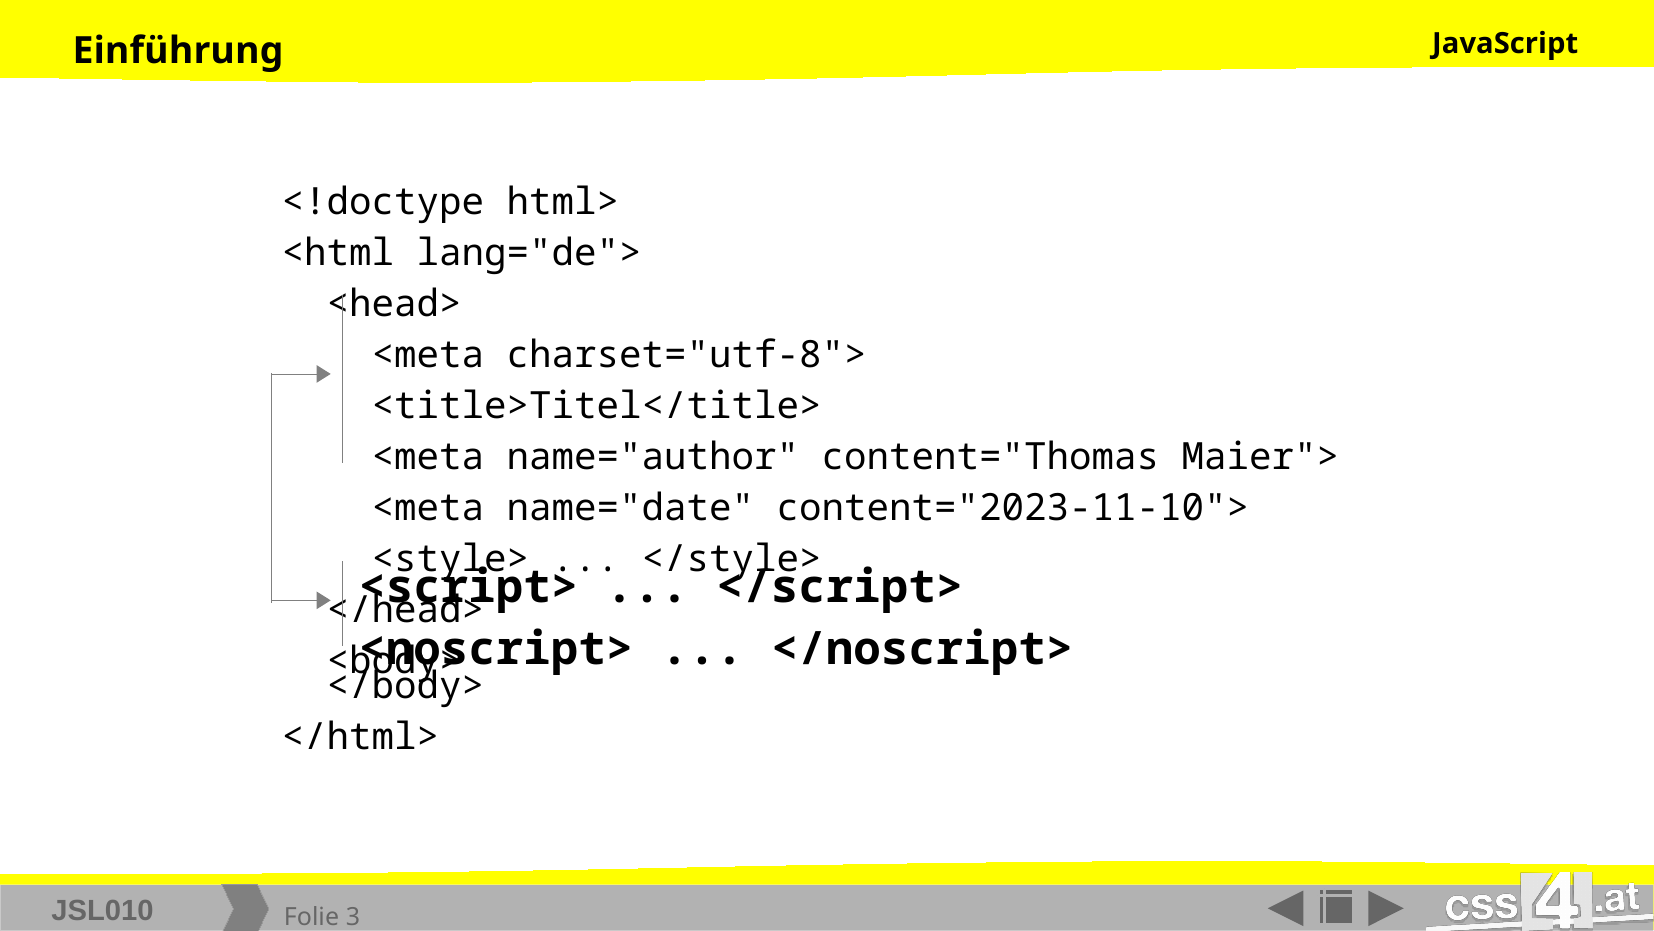

JavaScript
Einführung
<!doctype html>
<html lang="de">
 <head>
 <meta charset="utf-8">
 <title>Titel</title>
 <meta name="author" content="Thomas Maier">
 <meta name="date" content="2023-11-10">
 <style> ... </style>
 </head>
 <body>
<script> ... </script>
<noscript> ... </noscript>
 </body>
</html>
JSL010
Folie